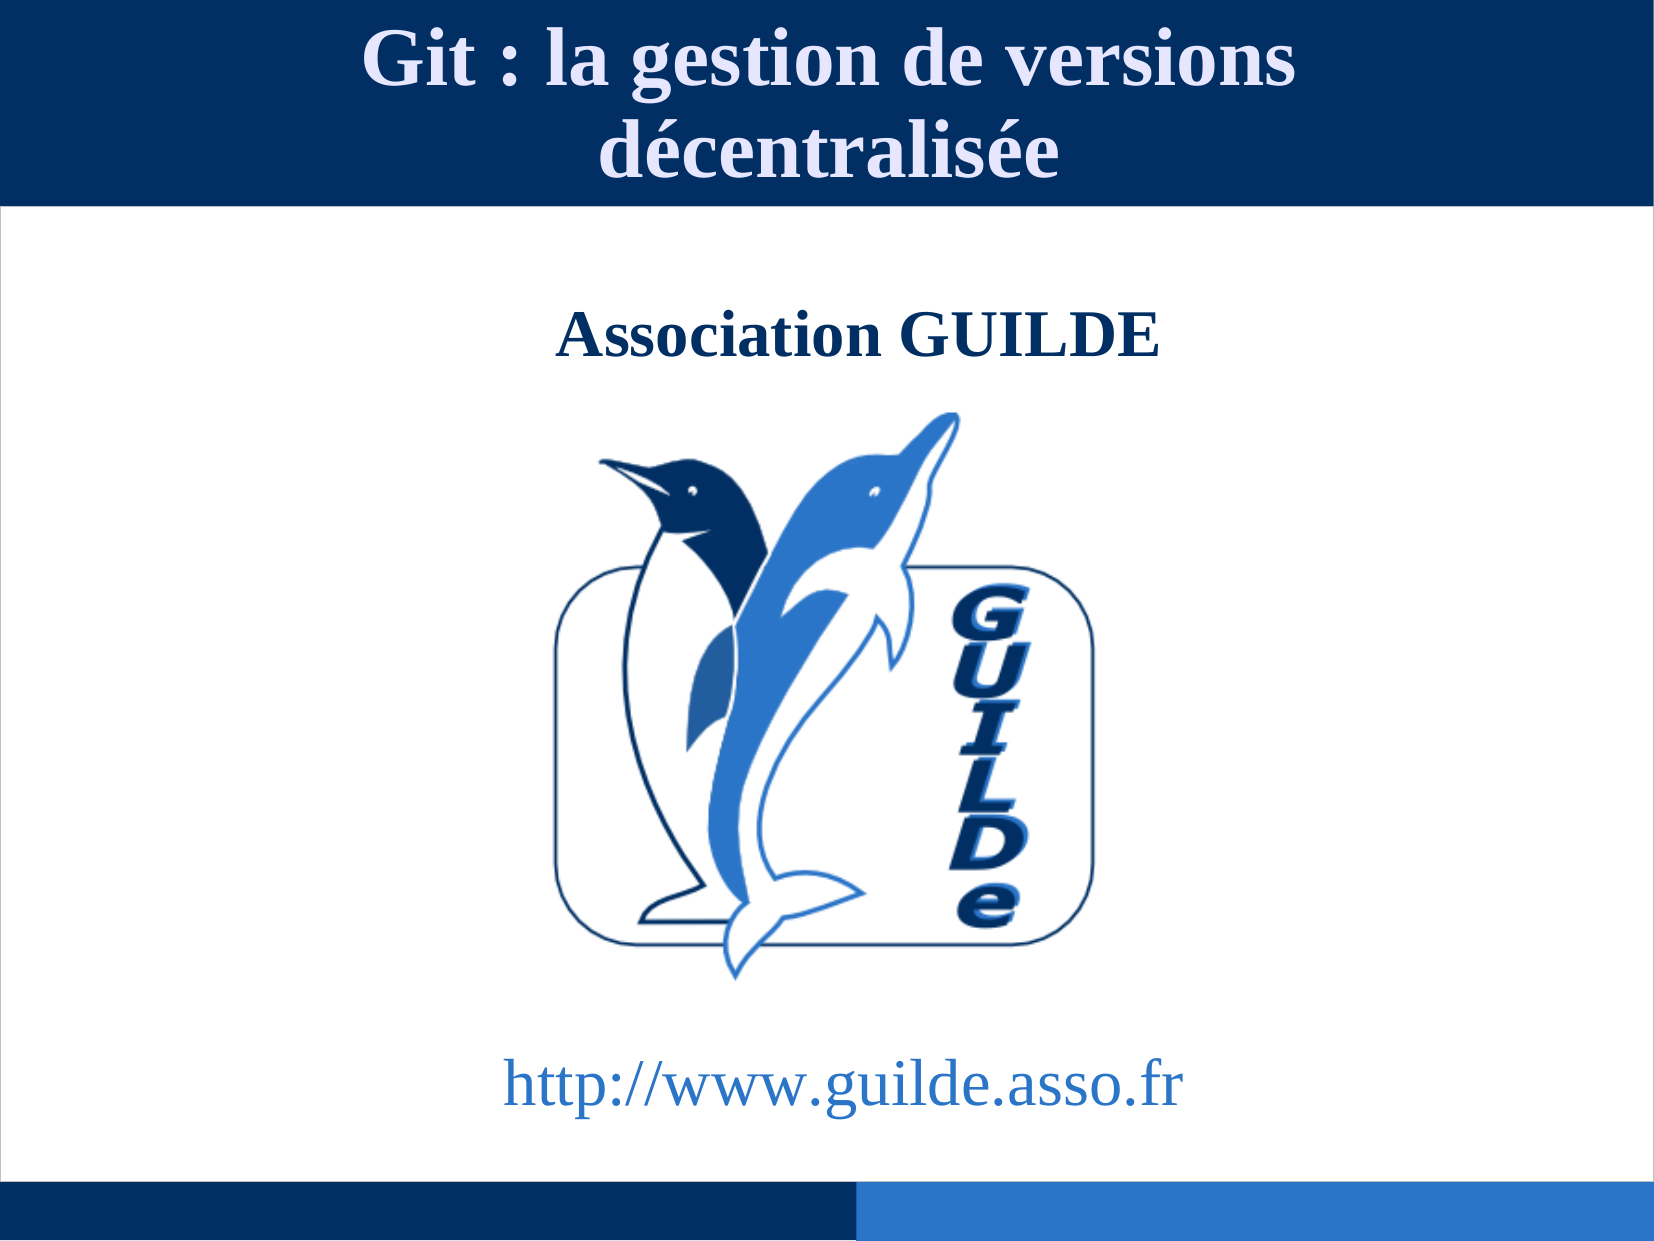

# Git : la gestion de versions décentralisée
Association GUILDE
http://www.guilde.asso.fr